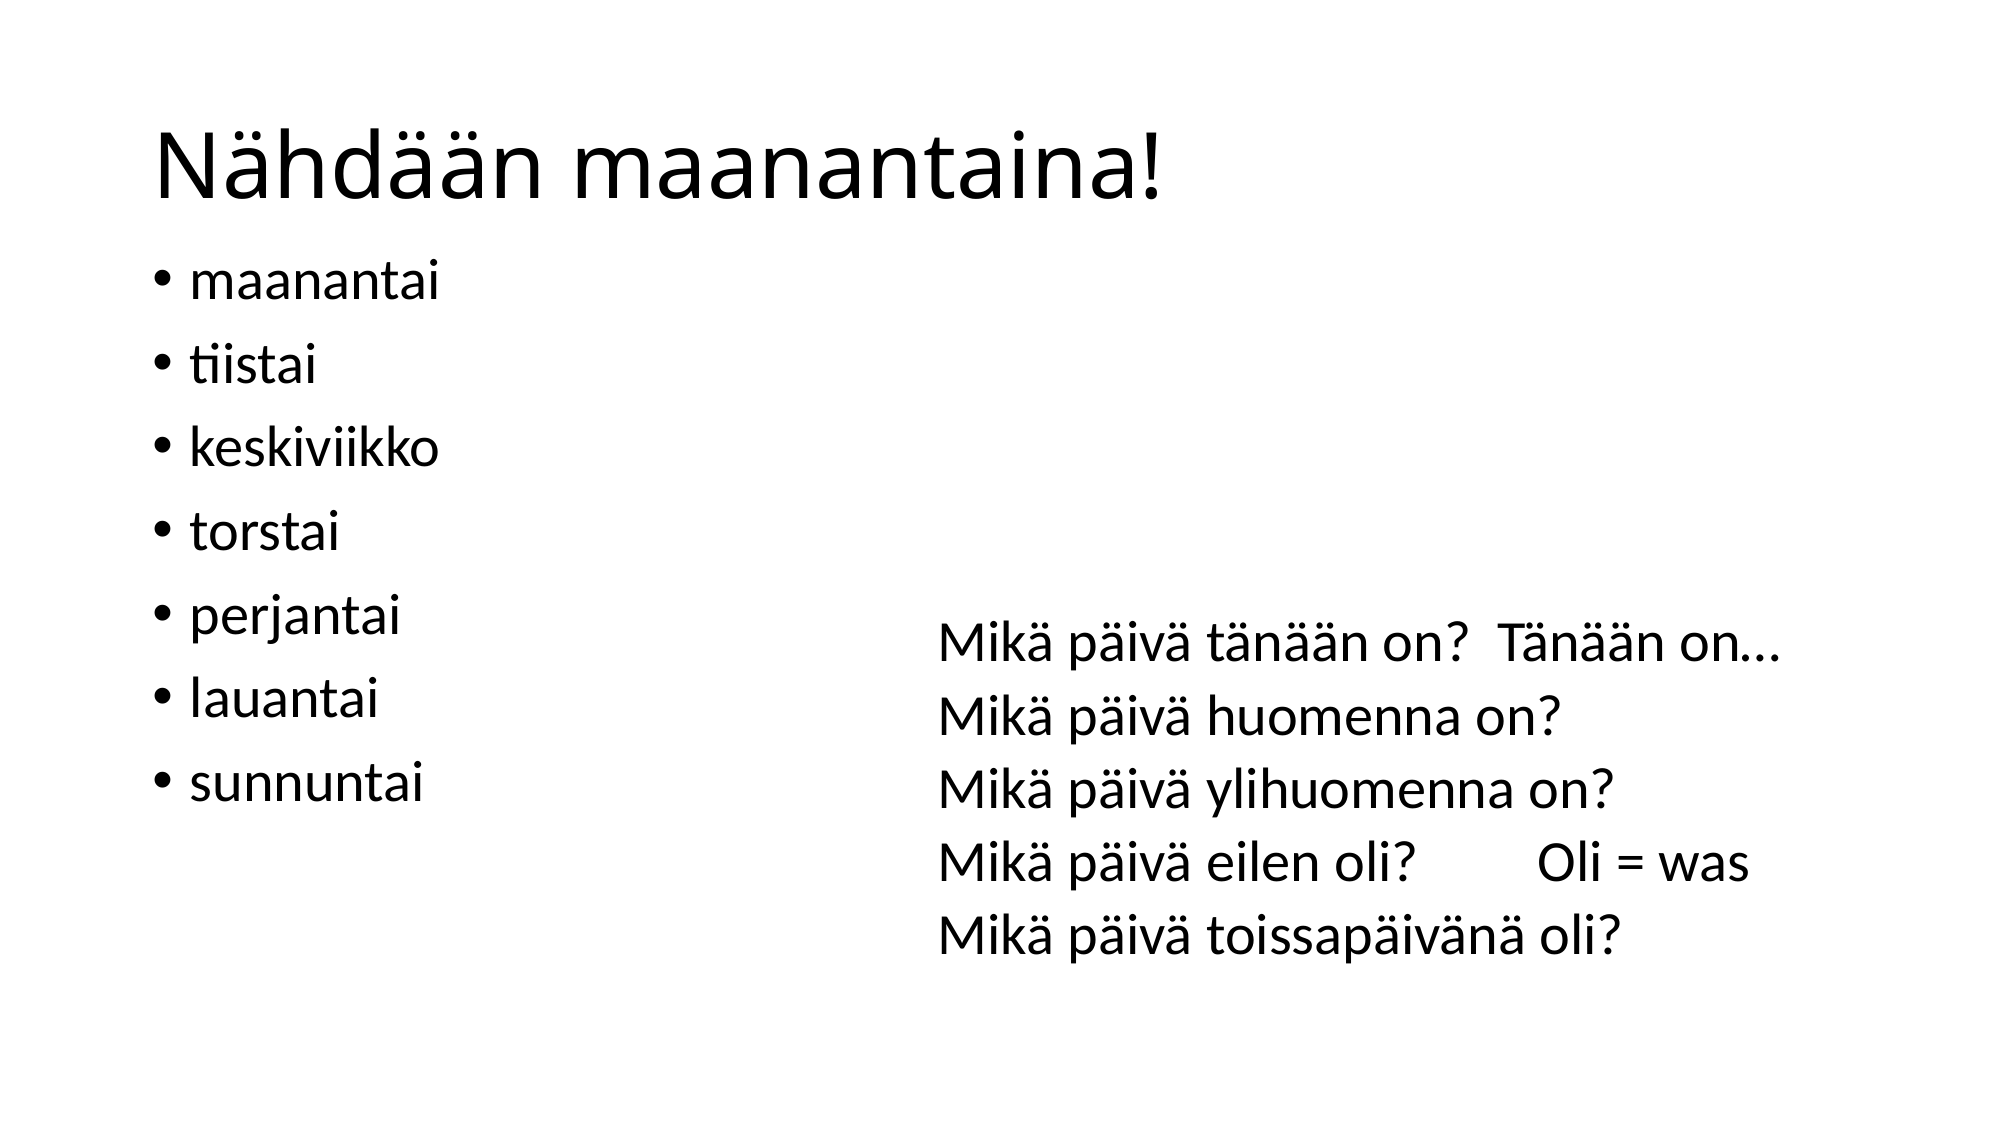

# Nähdään maanantaina!
maanantai
tiistai
keskiviikko
torstai
perjantai
lauantai
sunnuntai
Mikä päivä tänään on? Tänään on…
Mikä päivä huomenna on?
Mikä päivä ylihuomenna on?
Mikä päivä eilen oli? 		Oli = was
Mikä päivä toissapäivänä oli?